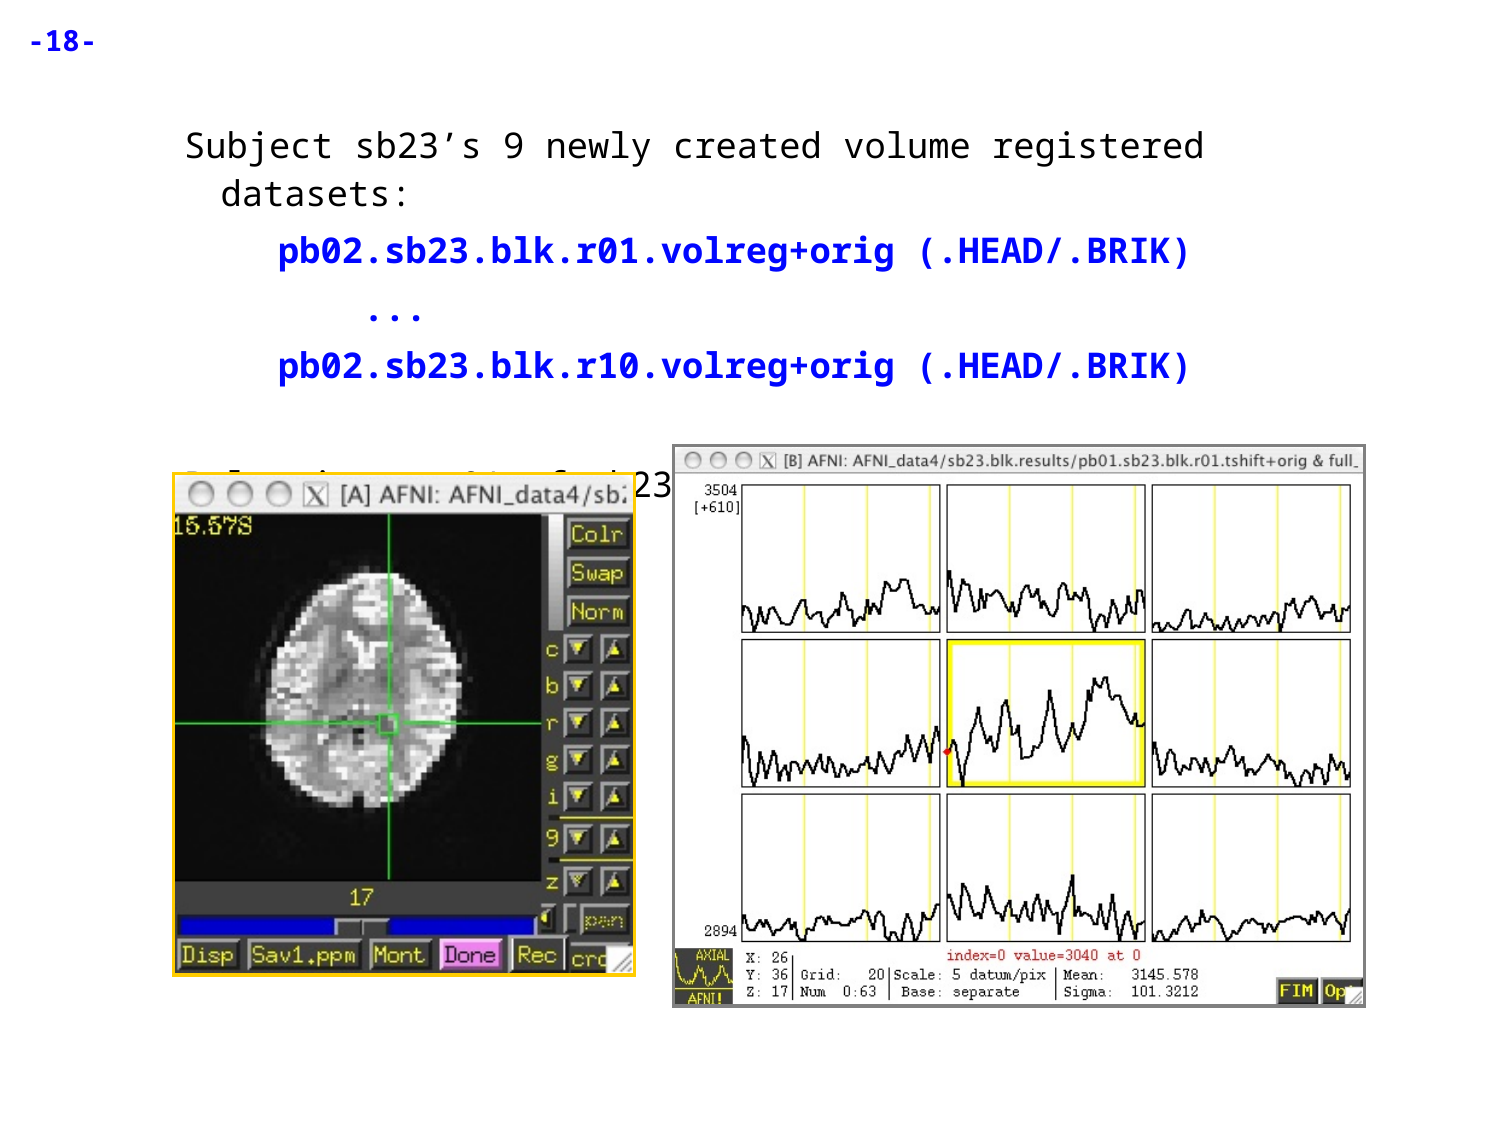

# Subject sb23’s 9 newly created volume registered datasets:
	pb02.sb23.blk.r01.volreg+orig (.HEAD/.BRIK)
	 ...
	pb02.sb23.blk.r10.volreg+orig (.HEAD/.BRIK)
Below is run 01 of sb23’s volume registered datasets.